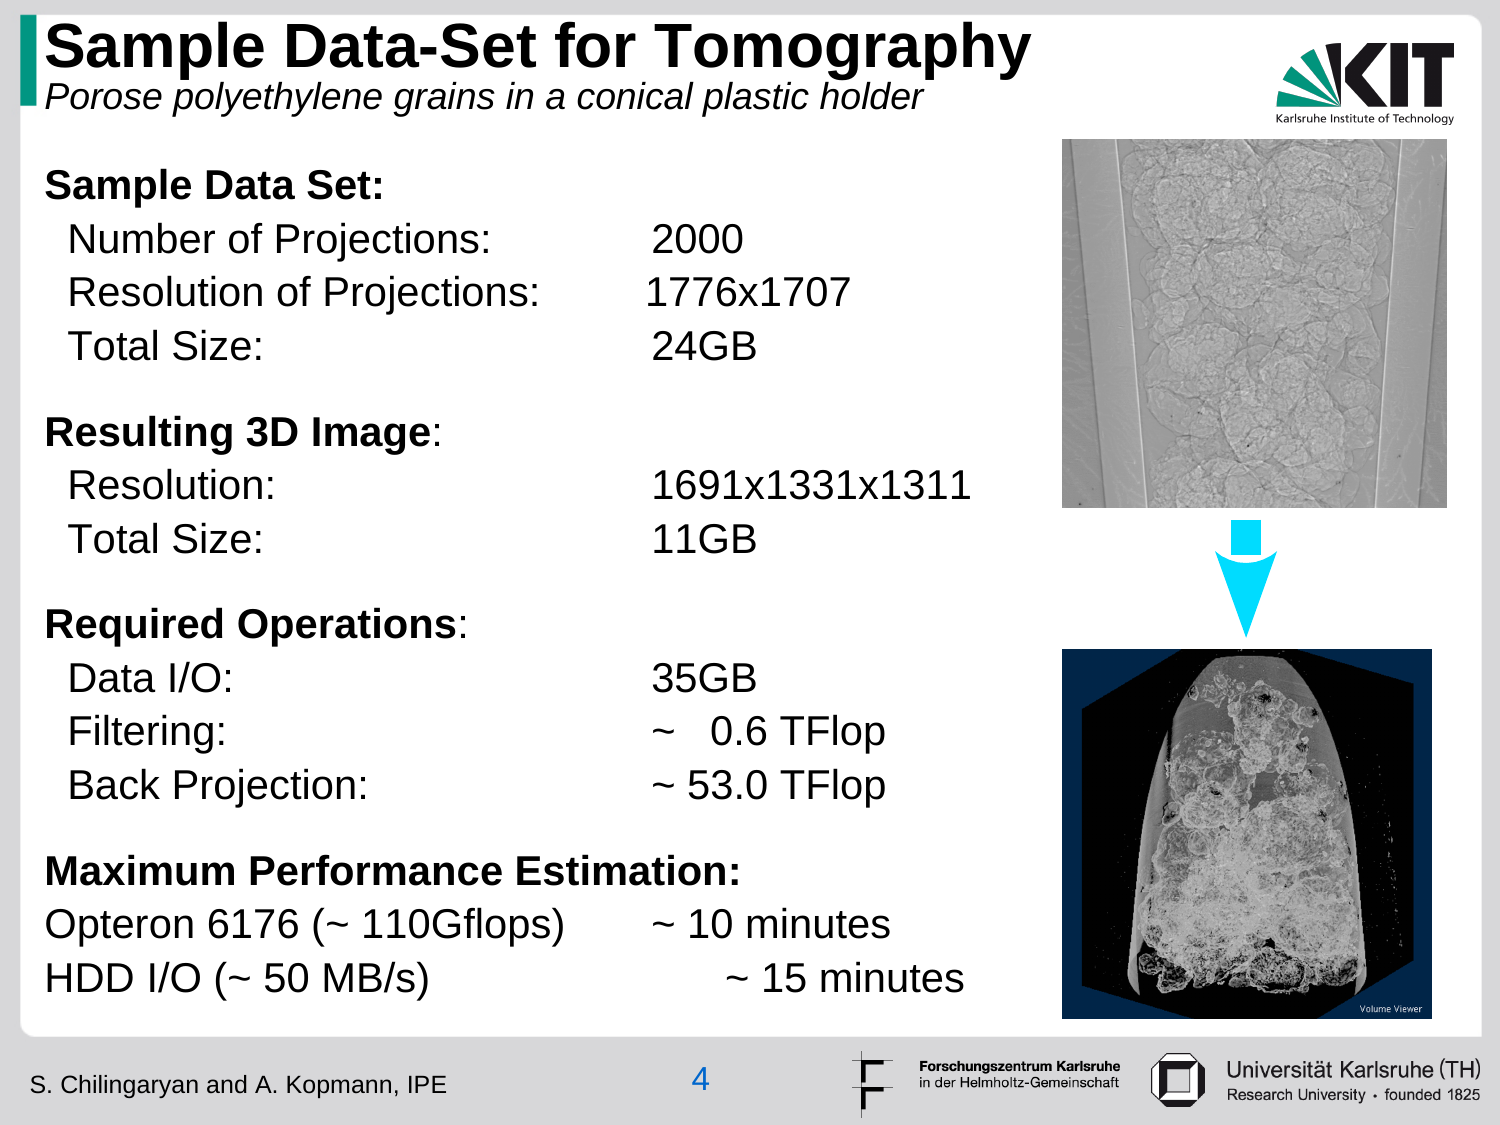

# Sample Data-Set for Tomography
Porose polyethylene grains in a conical plastic holder
Sample Data Set:
 Number of Projections: 		2000
 Resolution of Projections:		 1776x1707
 Total Size:		 		24GB
Resulting 3D Image:
 Resolution:						1691x1331x1311
 Total Size: 						11GB
Required Operations:
 Data I/O:						35GB
 Filtering:						~ 0.6 TFlop
 Back Projection:				~ 53.0 TFlop
Maximum Performance Estimation:
Opteron 6176 (~ 110Gflops)		~ 10 minutes
HDD I/O (~ 50 MB/s)				~ 15 minutes
S. Chilingaryan and A. Kopmann, IPE